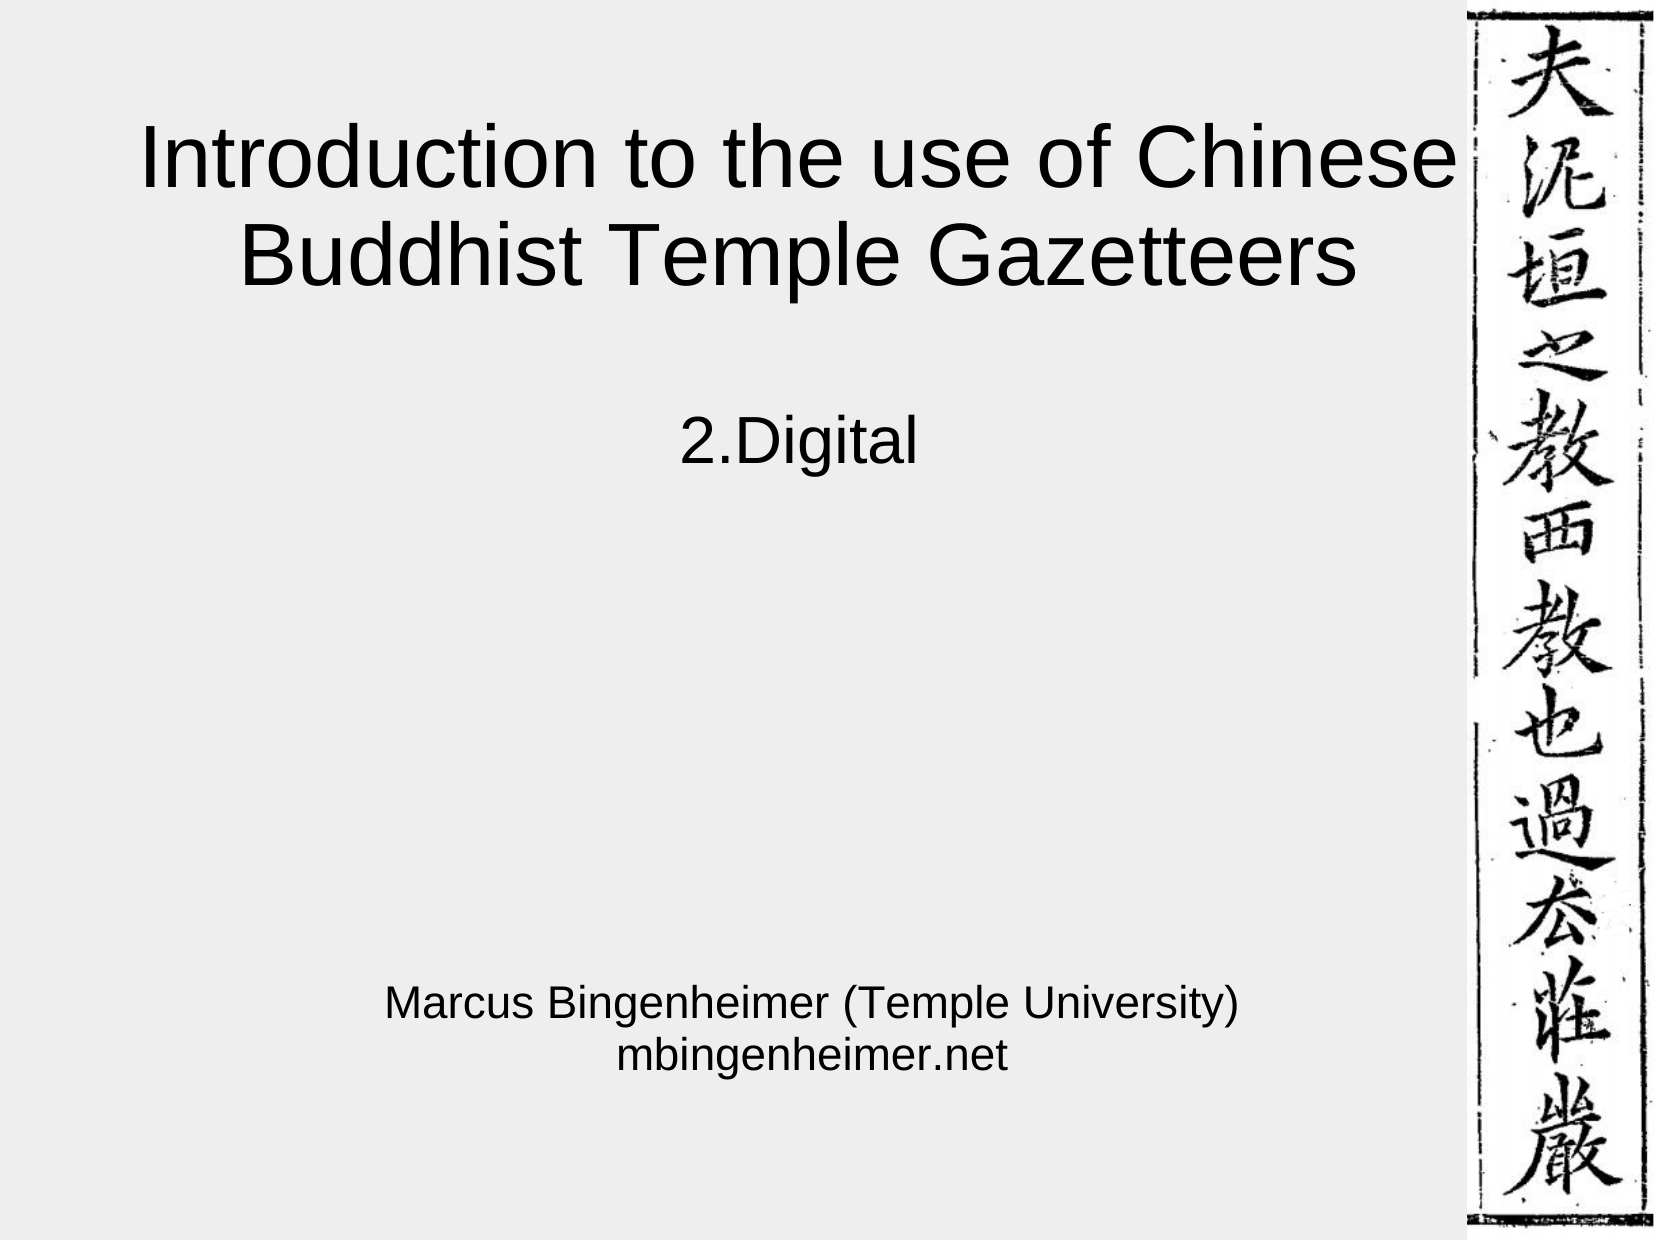

# Introduction to the use of Chinese Buddhist Temple Gazetteers 2.Digital
Marcus Bingenheimer (Temple University)
mbingenheimer.net